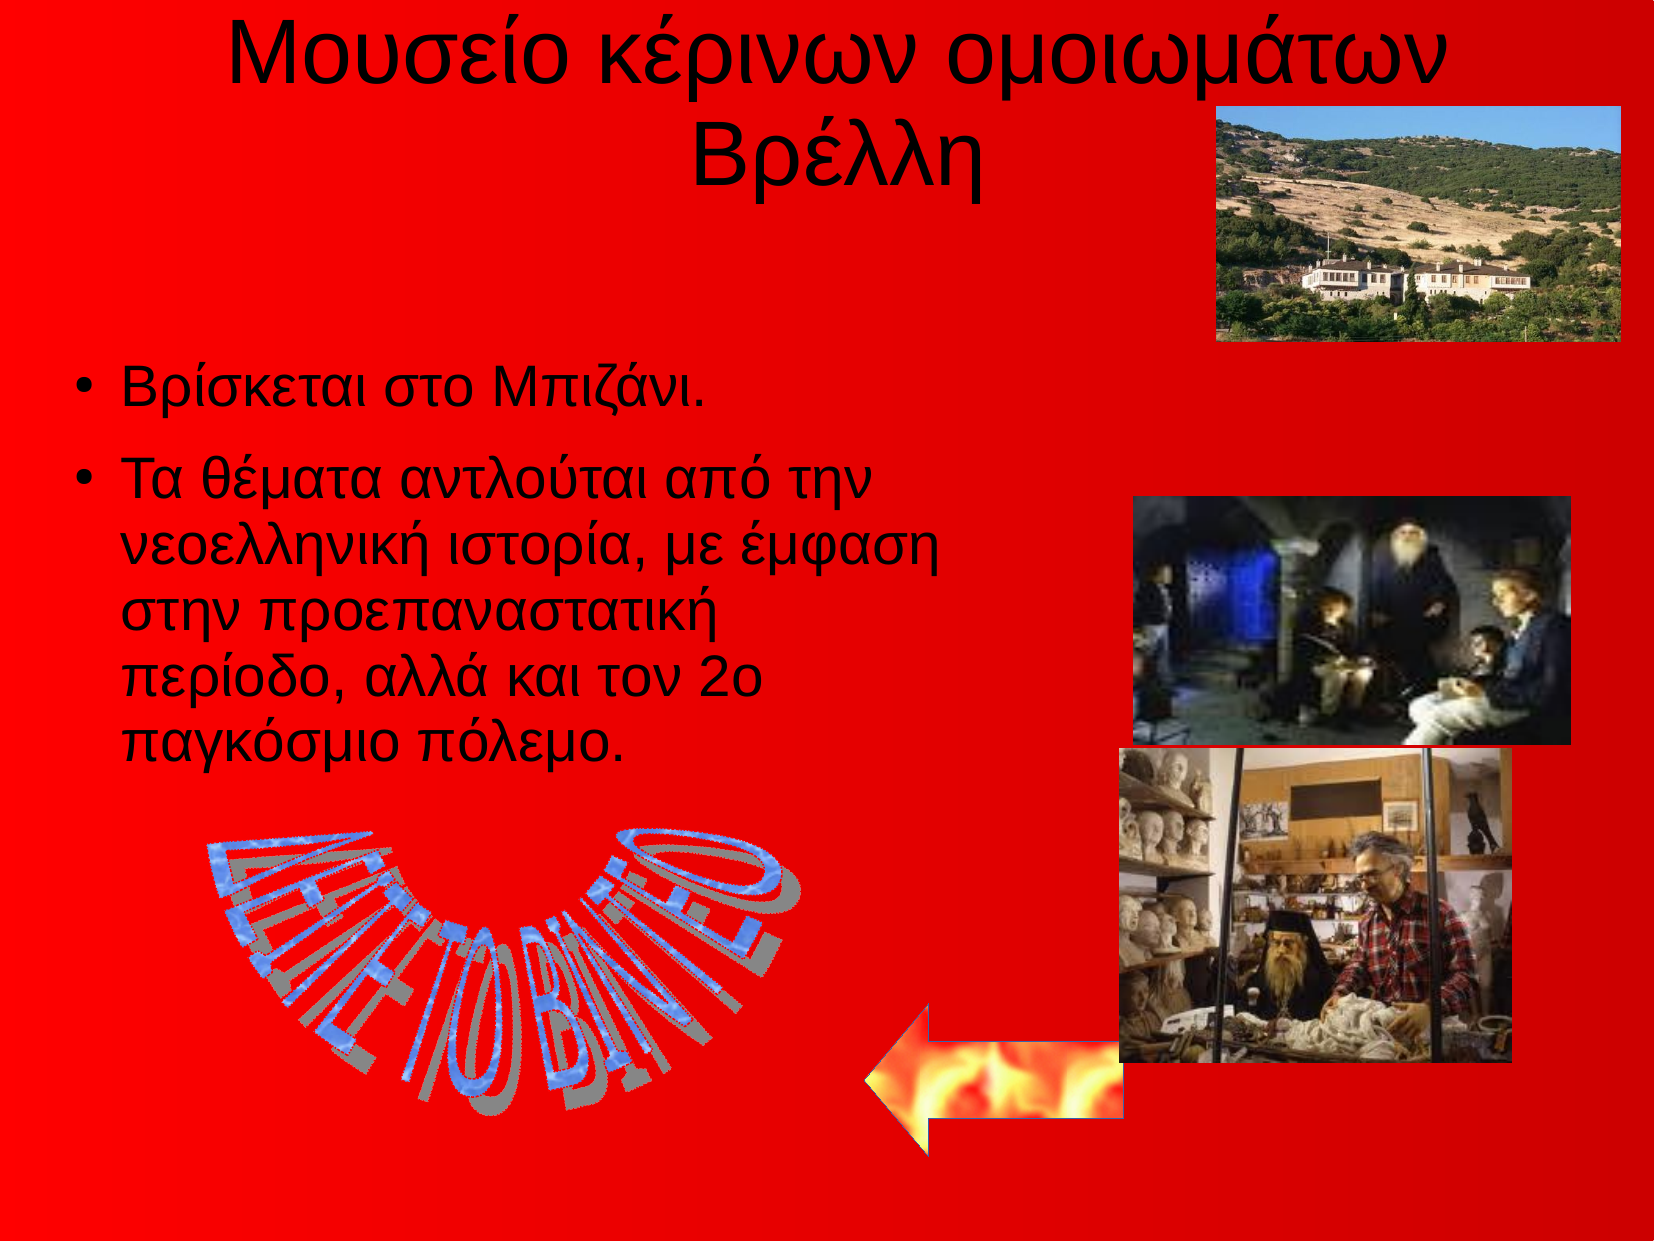

# Μουσείο κέρινων ομοιωμάτων Βρέλλη
Βρίσκεται στο Μπιζάνι.
Τα θέματα αντλούται από την νεοελληνική ιστορία, με έμφαση στην προεπαναστατική περίοδο, αλλά και τον 2ο παγκόσμιο πόλεμο.
ΔΕΙΤΕ ΤΟ ΒΙΝΤΕΟ